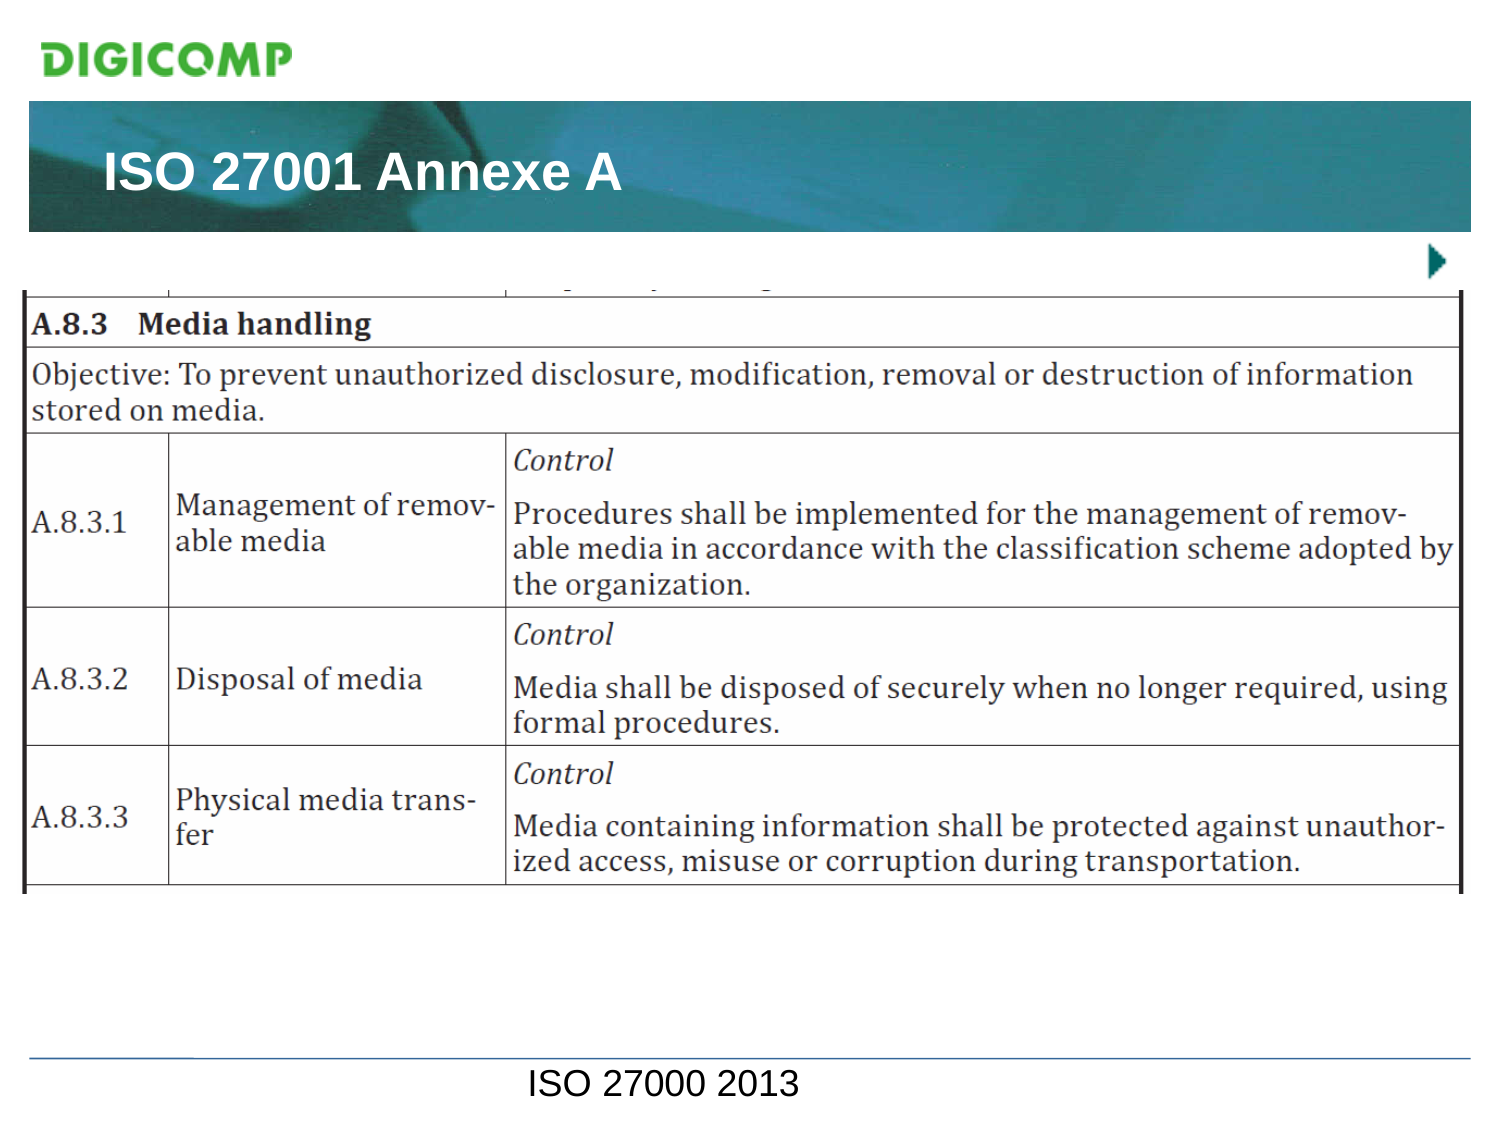

ISO 27001 Annexe A
ISO 27000 2013